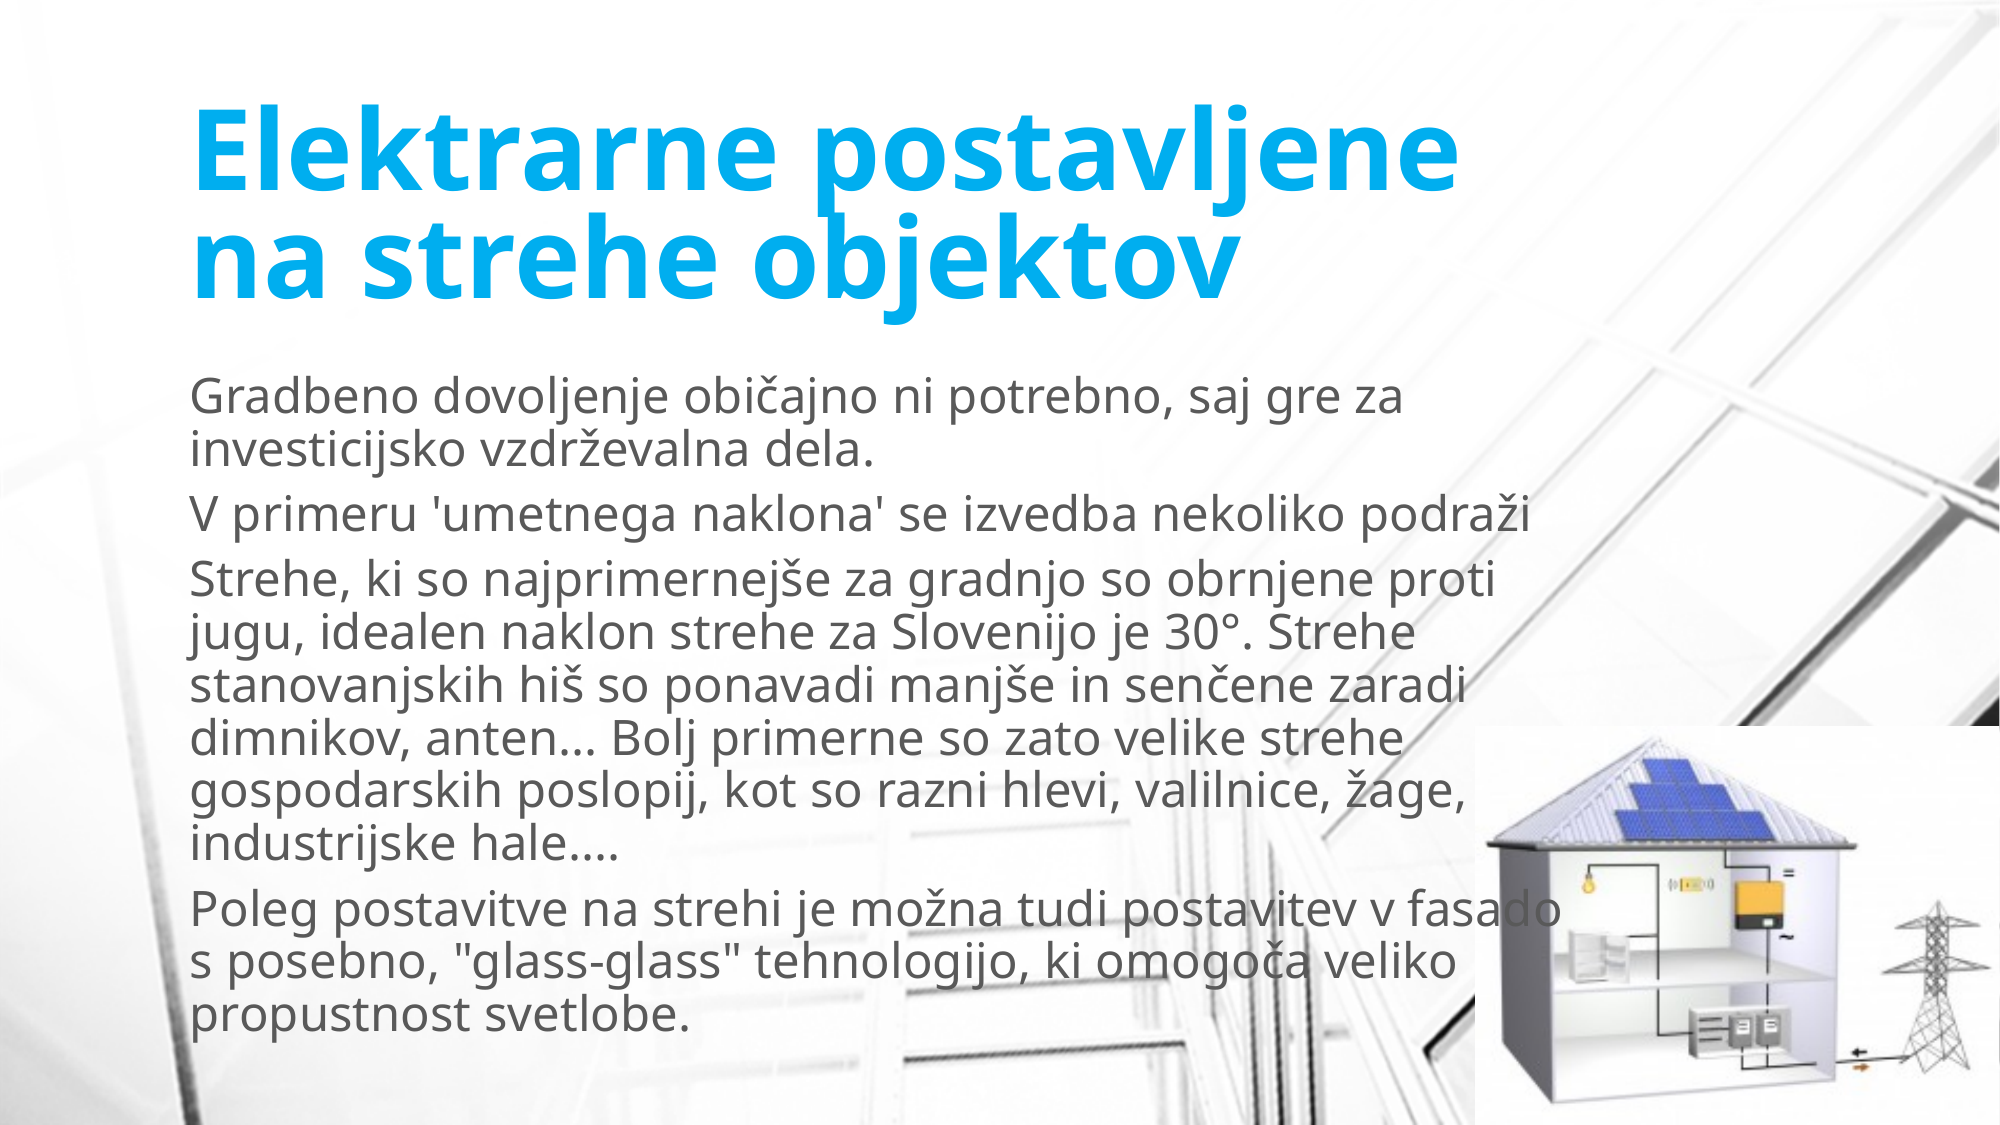

# Elektrarne postavljene na strehe objektov
Gradbeno dovoljenje običajno ni potrebno, saj gre za investicijsko vzdrževalna dela.
V primeru 'umetnega naklona' se izvedba nekoliko podraži
Strehe, ki so najprimernejše za gradnjo so obrnjene proti jugu, idealen naklon strehe za Slovenijo je 30°. Strehe stanovanjskih hiš so ponavadi manjše in senčene zaradi dimnikov, anten... Bolj primerne so zato velike strehe gospodarskih poslopij, kot so razni hlevi, valilnice, žage, industrijske hale....
Poleg postavitve na strehi je možna tudi postavitev v fasado s posebno, "glass-glass" tehnologijo, ki omogoča veliko propustnost svetlobe.